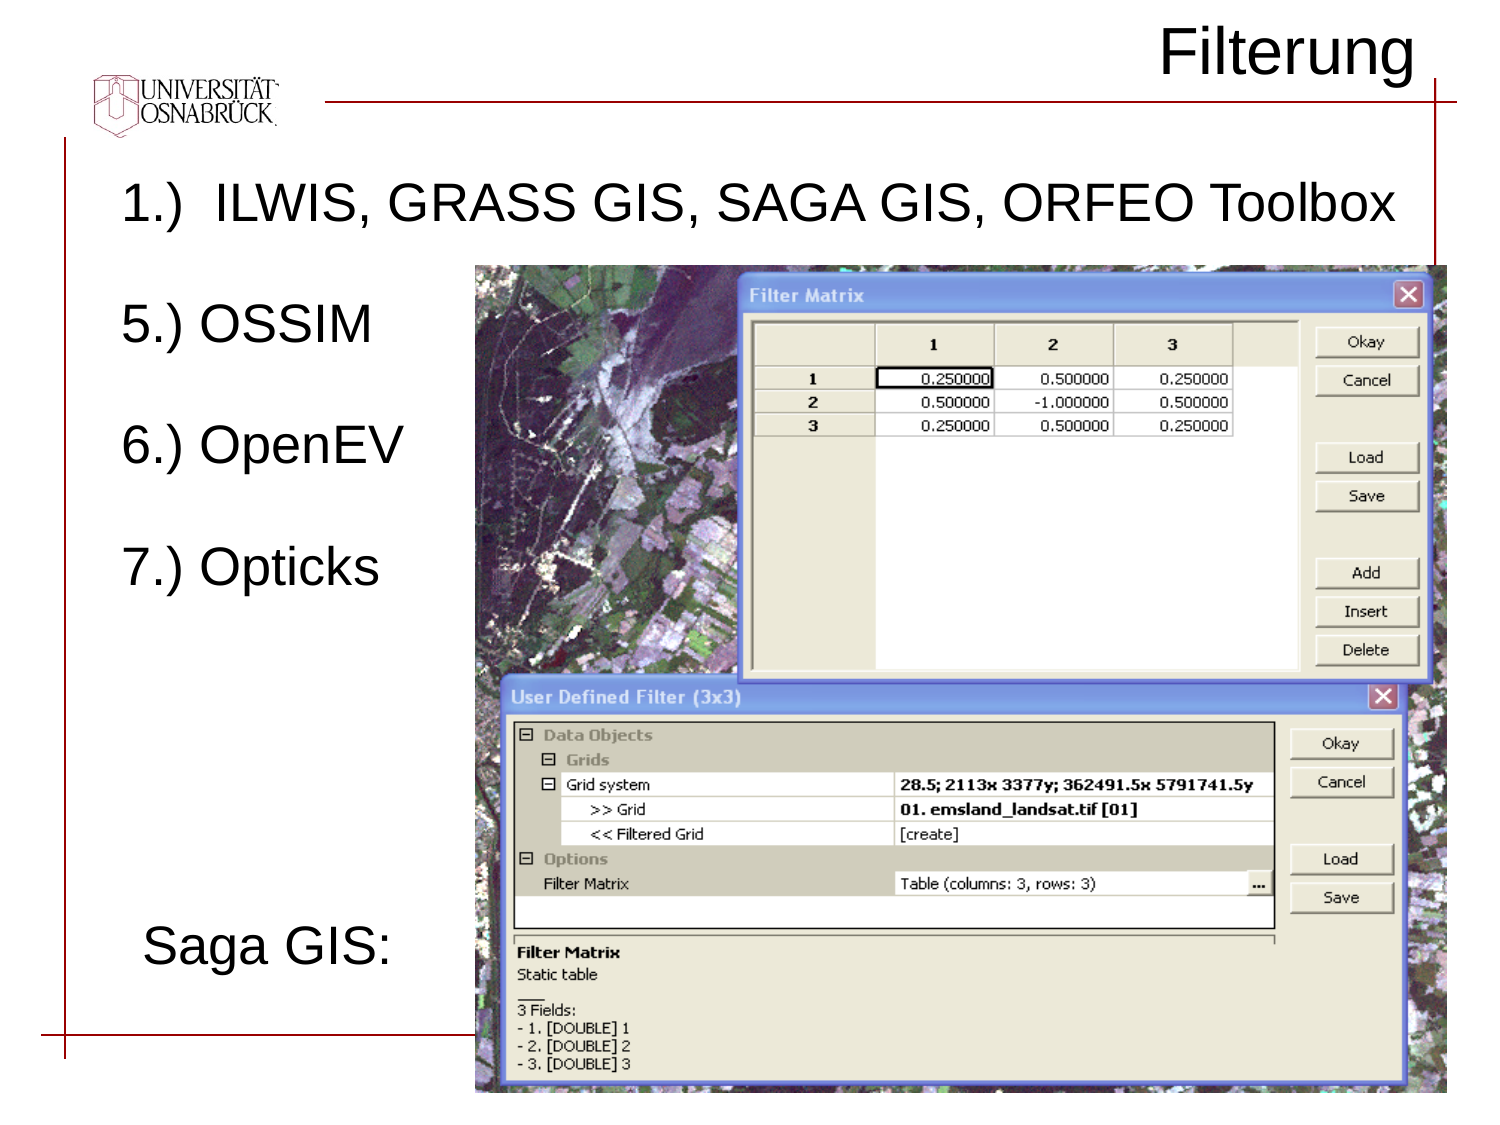

# Filterung
1.) ILWIS, GRASS GIS, SAGA GIS, ORFEO Toolbox
5.) OSSIM
6.) OpenEV
7.) Opticks
Saga GIS: